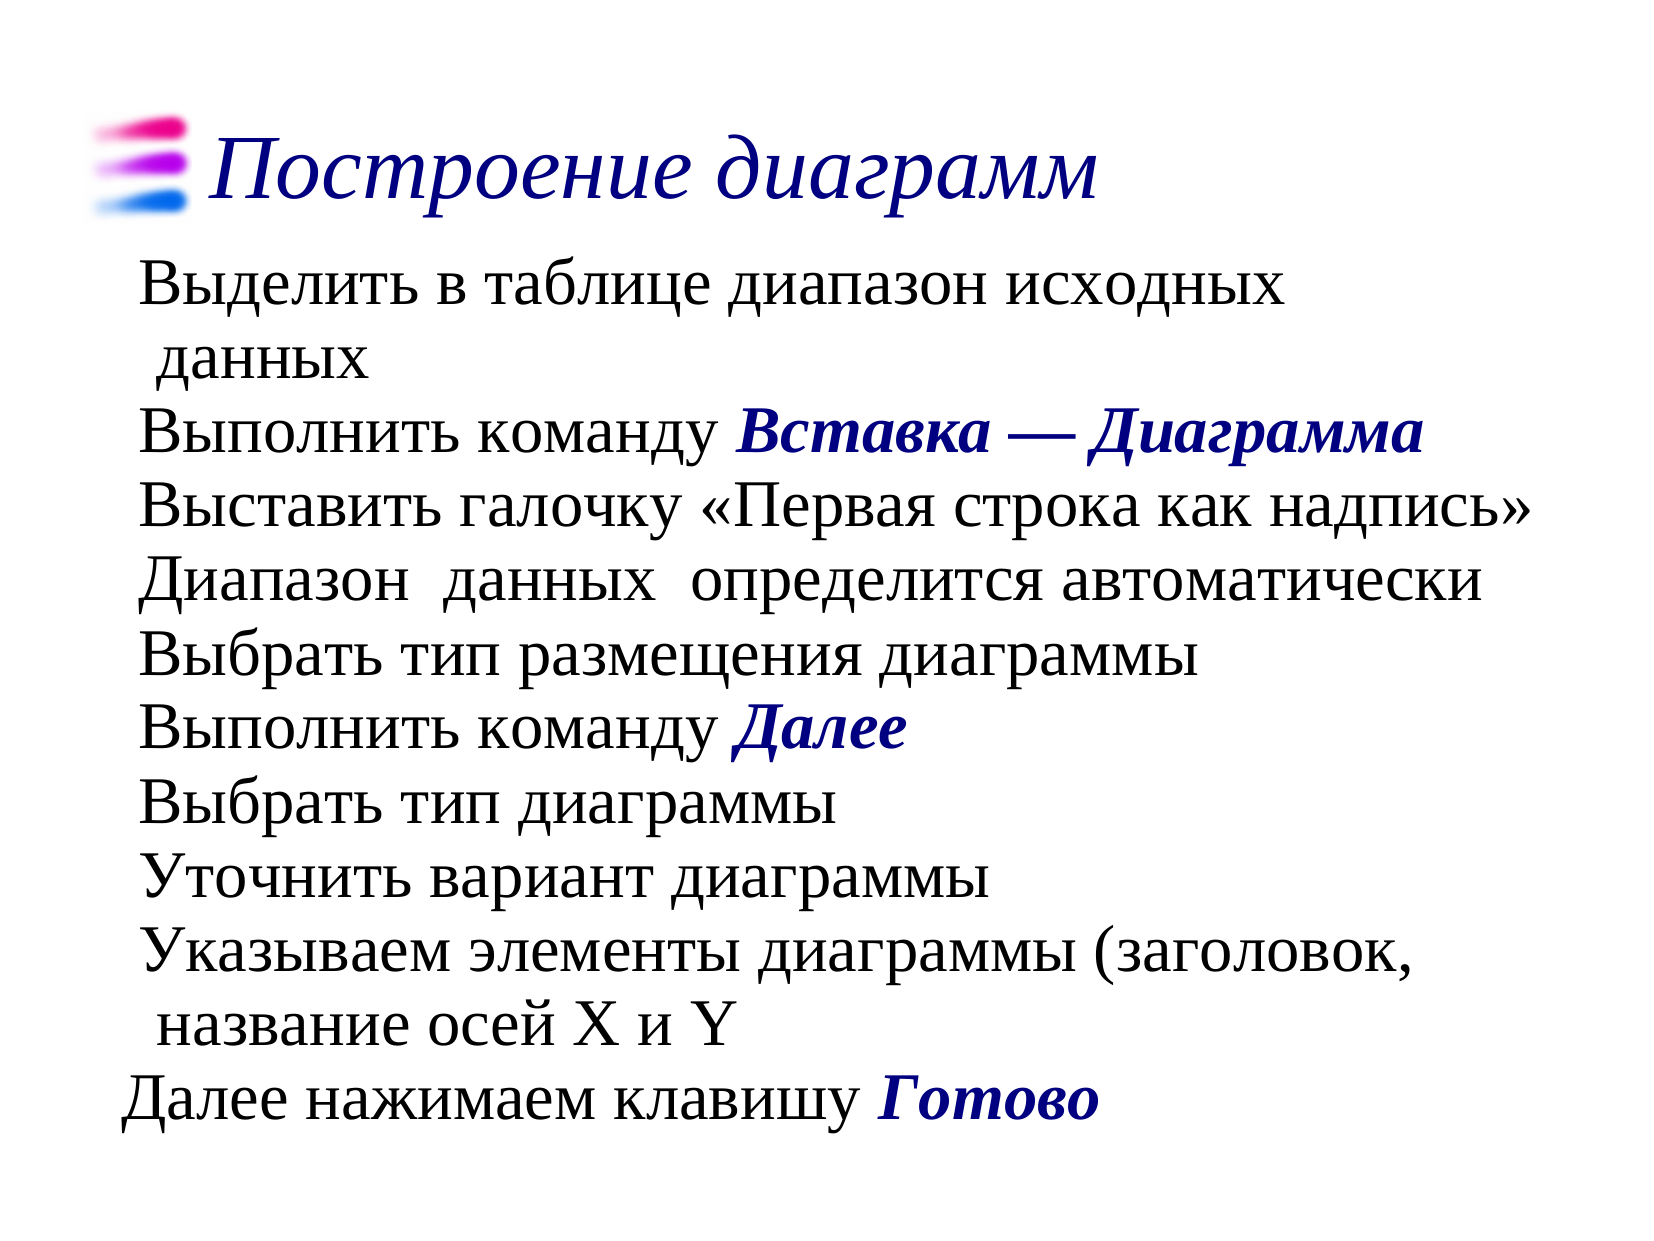

# Построение диаграмм
 Выделить в таблице диапазон исходных данных
 Выполнить команду Вставка — Диаграмма
 Выставить галочку «Первая строка как надпись»
 Диапазон данных определится автоматически
 Выбрать тип размещения диаграммы
 Выполнить команду Далее
 Выбрать тип диаграммы
 Уточнить вариант диаграммы
 Указываем элементы диаграммы (заголовок, название осей X и Y
Далее нажимаем клавишу Готово